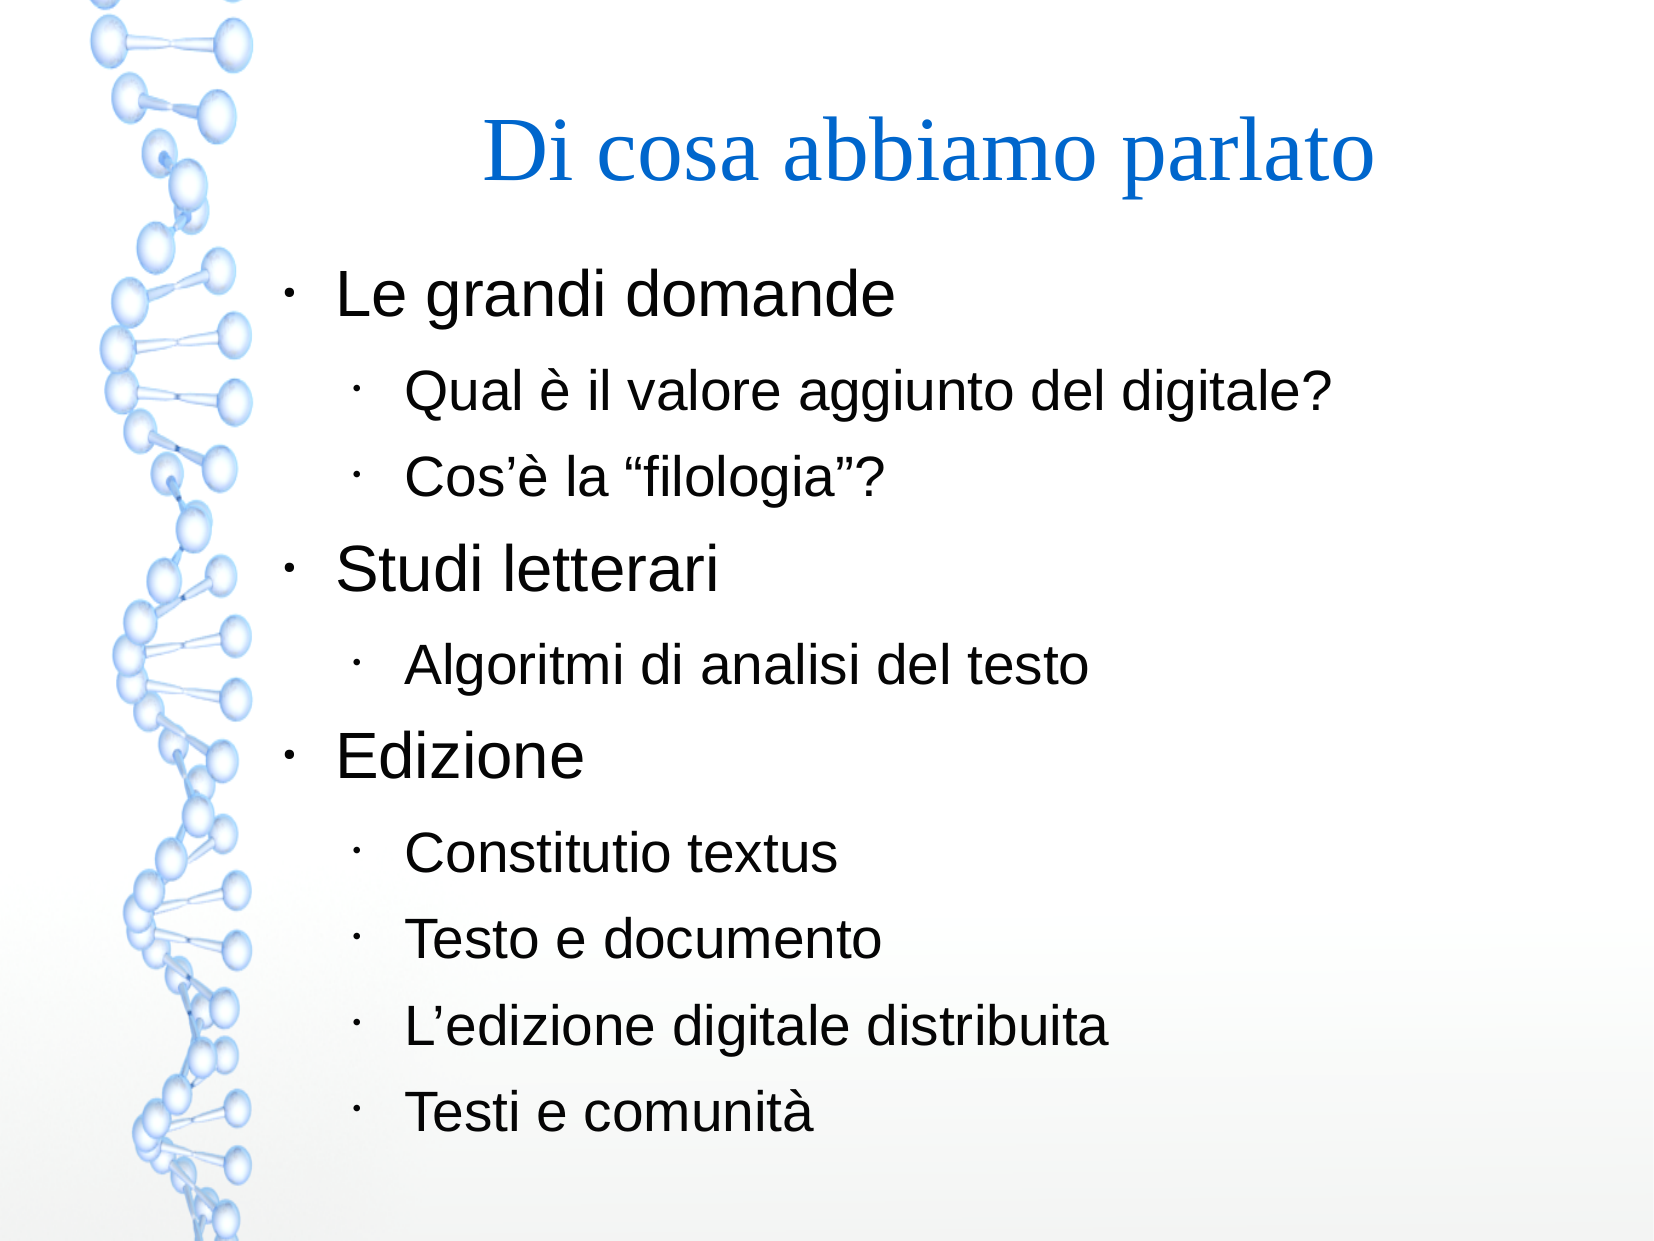

# Di cosa abbiamo parlato
Le grandi domande
Qual è il valore aggiunto del digitale?
Cos’è la “filologia”?
Studi letterari
Algoritmi di analisi del testo
Edizione
Constitutio textus
Testo e documento
L’edizione digitale distribuita
Testi e comunità